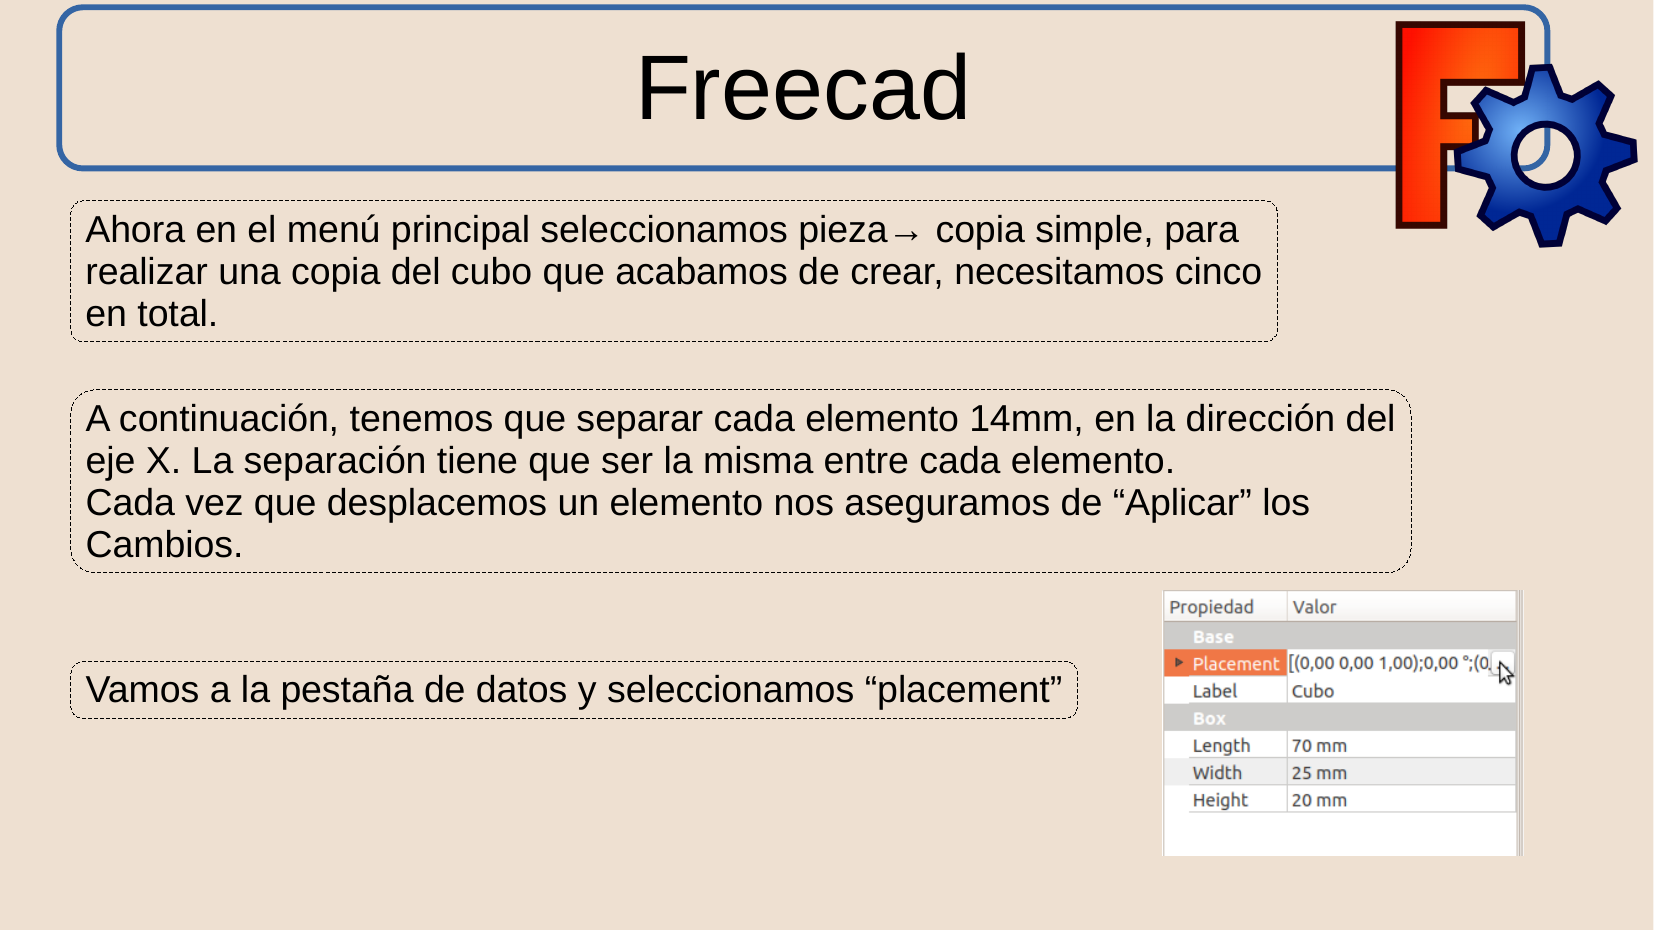

# Freecad
Ahora en el menú principal seleccionamos pieza→ copia simple, para
realizar una copia del cubo que acabamos de crear, necesitamos cinco
en total.
A continuación, tenemos que separar cada elemento 14mm, en la dirección del
eje X. La separación tiene que ser la misma entre cada elemento.
Cada vez que desplacemos un elemento nos aseguramos de “Aplicar” los
Cambios.
Vamos a la pestaña de datos y seleccionamos “placement”